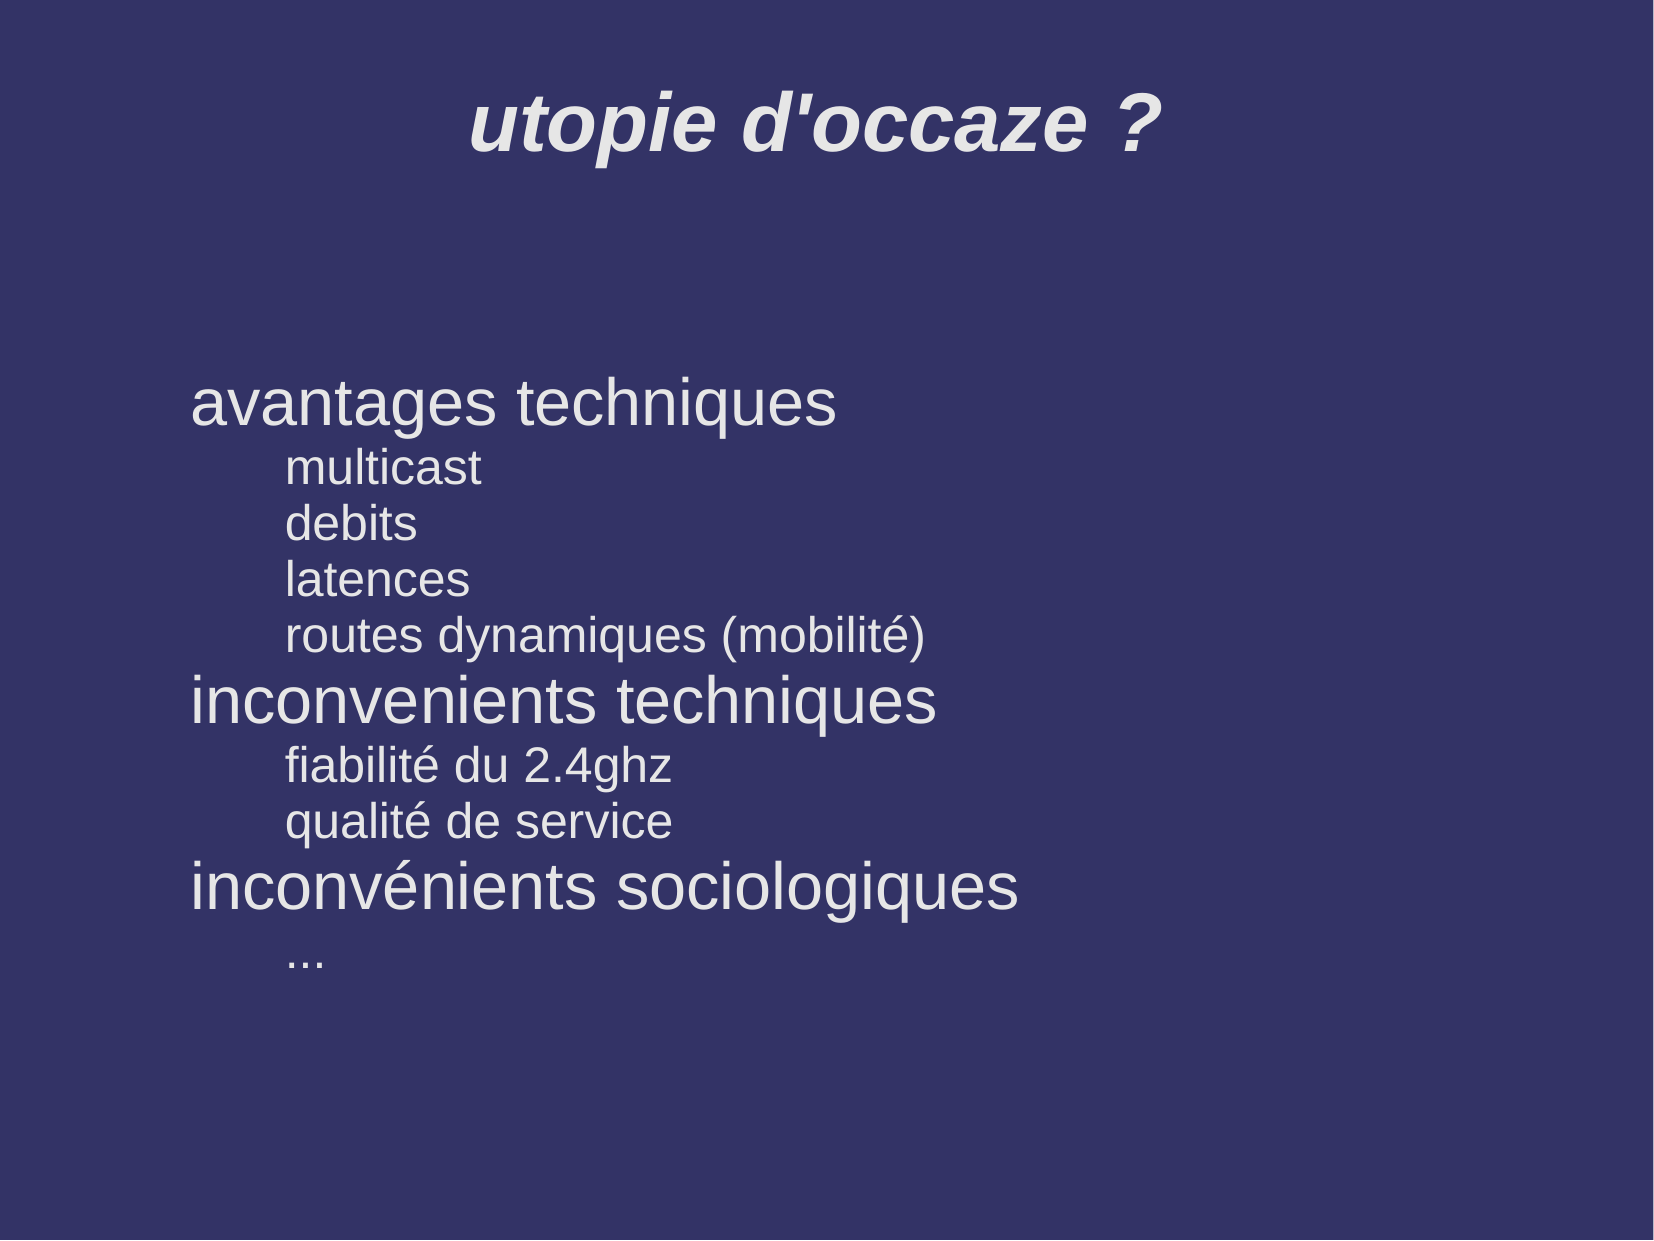

# utopie d'occaze ?
avantages techniques
multicast
debits
latences
routes dynamiques (mobilité)
inconvenients techniques
fiabilité du 2.4ghz
qualité de service
inconvénients sociologiques
...